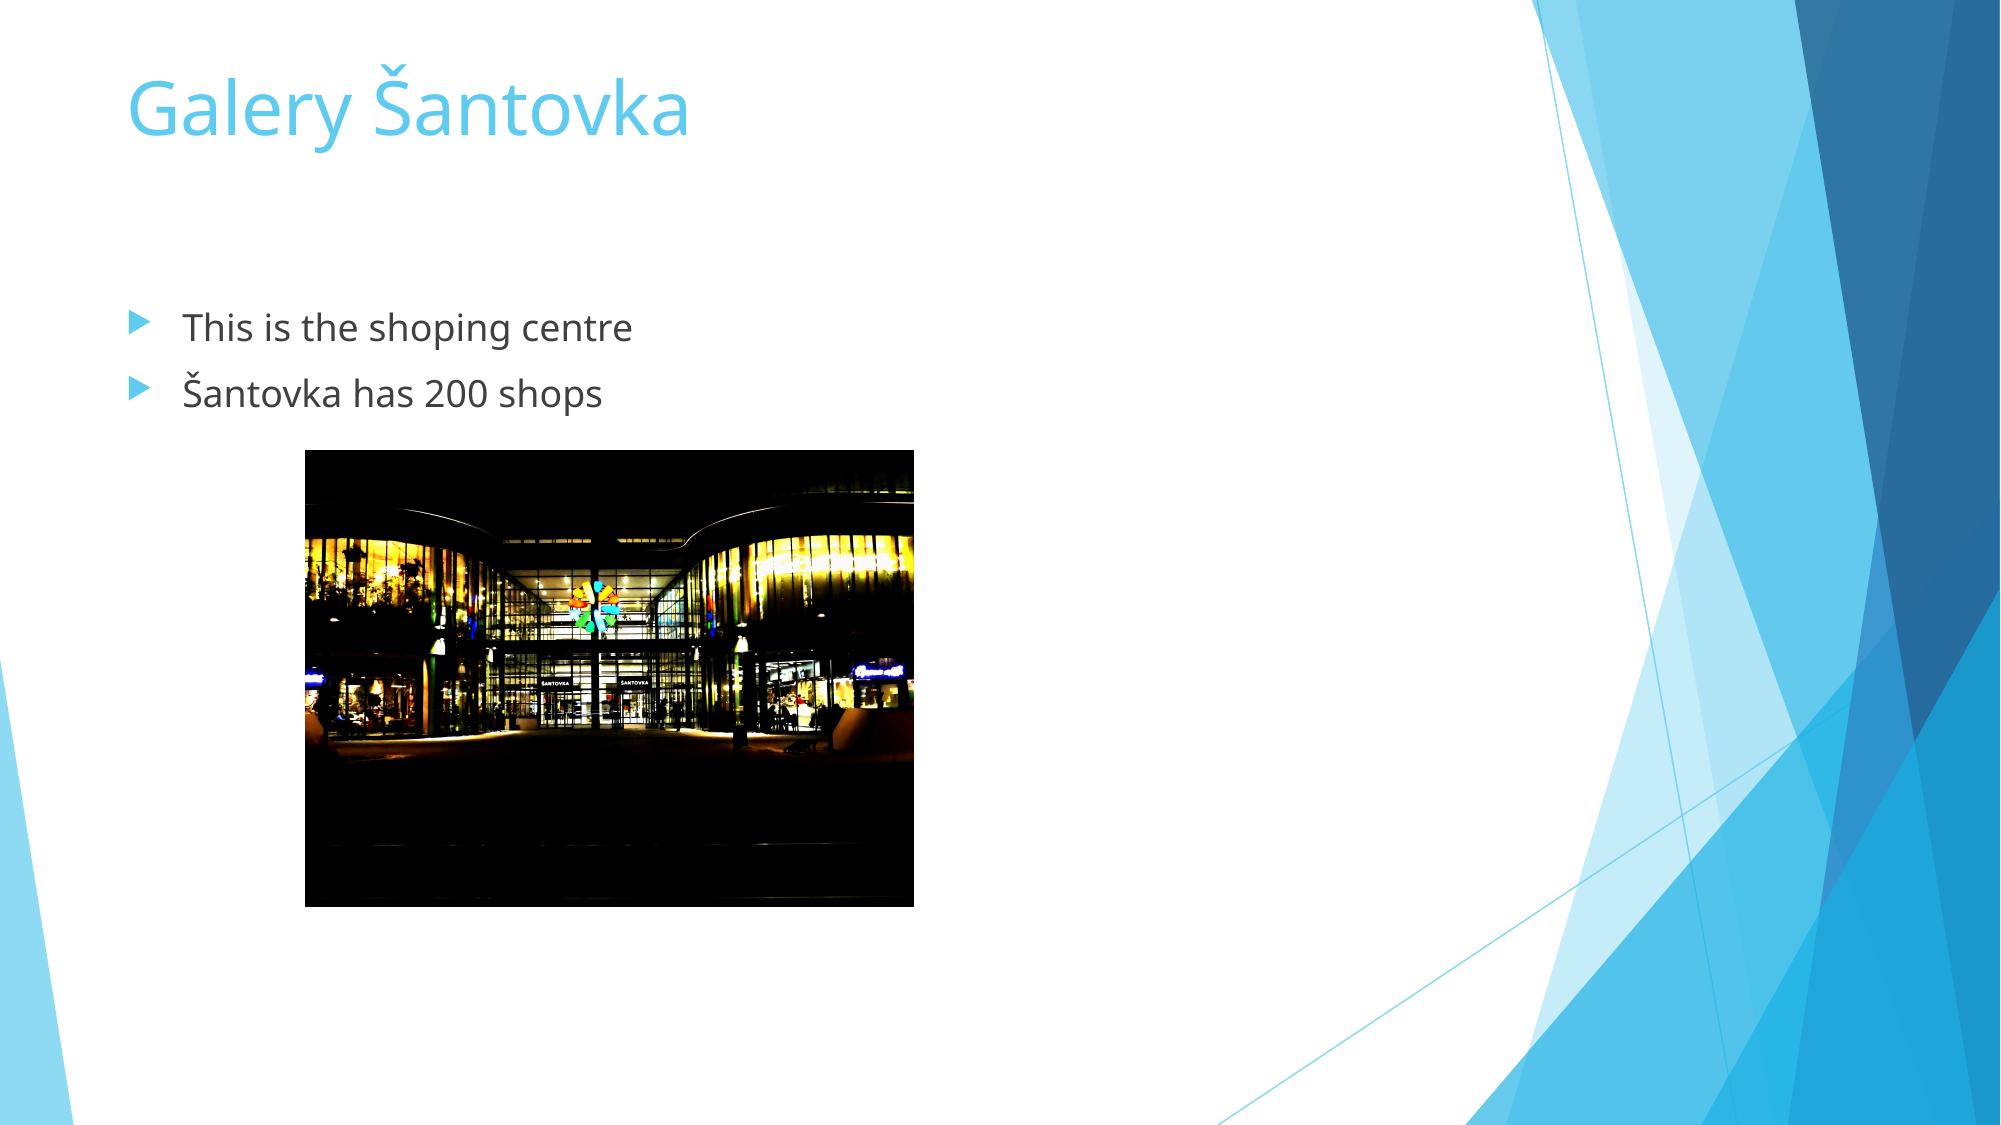

# Galery Šantovka
This is the shoping centre
Šantovka has 200 shops